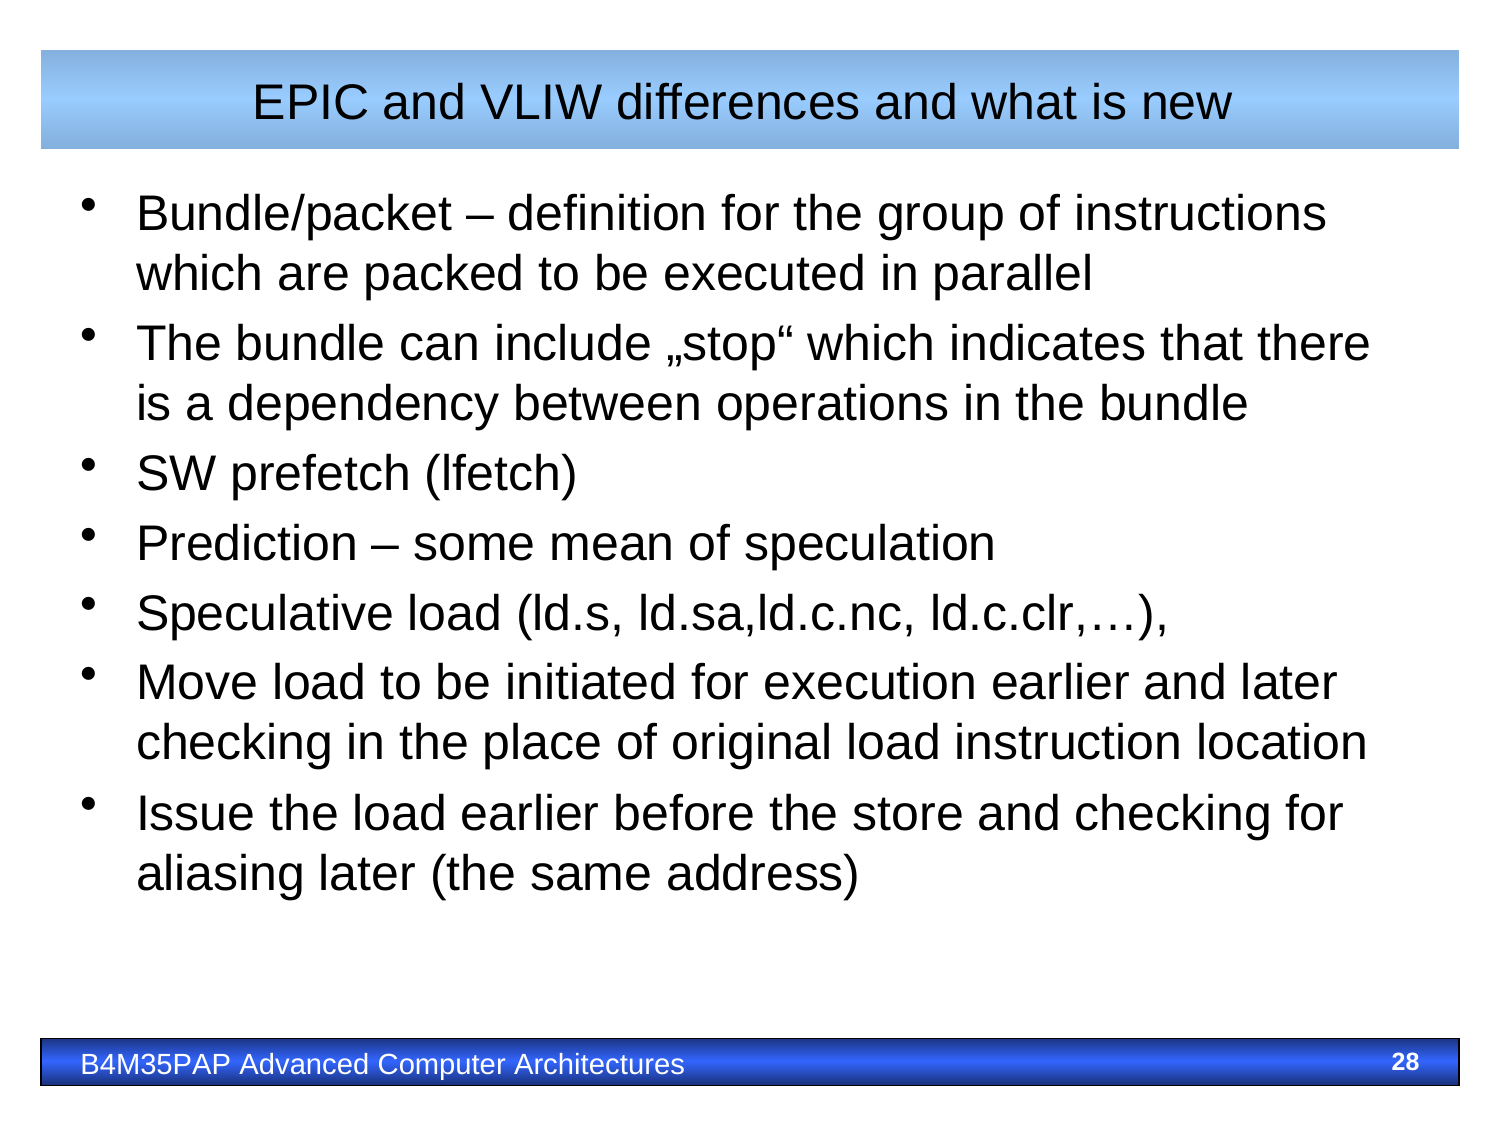

# EPIC and VLIW differences and what is new
Bundle/packet – definition for the group of instructions which are packed to be executed in parallel
The bundle can include „stop“ which indicates that there is a dependency between operations in the bundle
SW prefetch (lfetch)
Prediction – some mean of speculation
Speculative load (ld.s, ld.sa,ld.c.nc, ld.c.clr,…),
Move load to be initiated for execution earlier and later checking in the place of original load instruction location
Issue the load earlier before the store and checking for aliasing later (the same address)